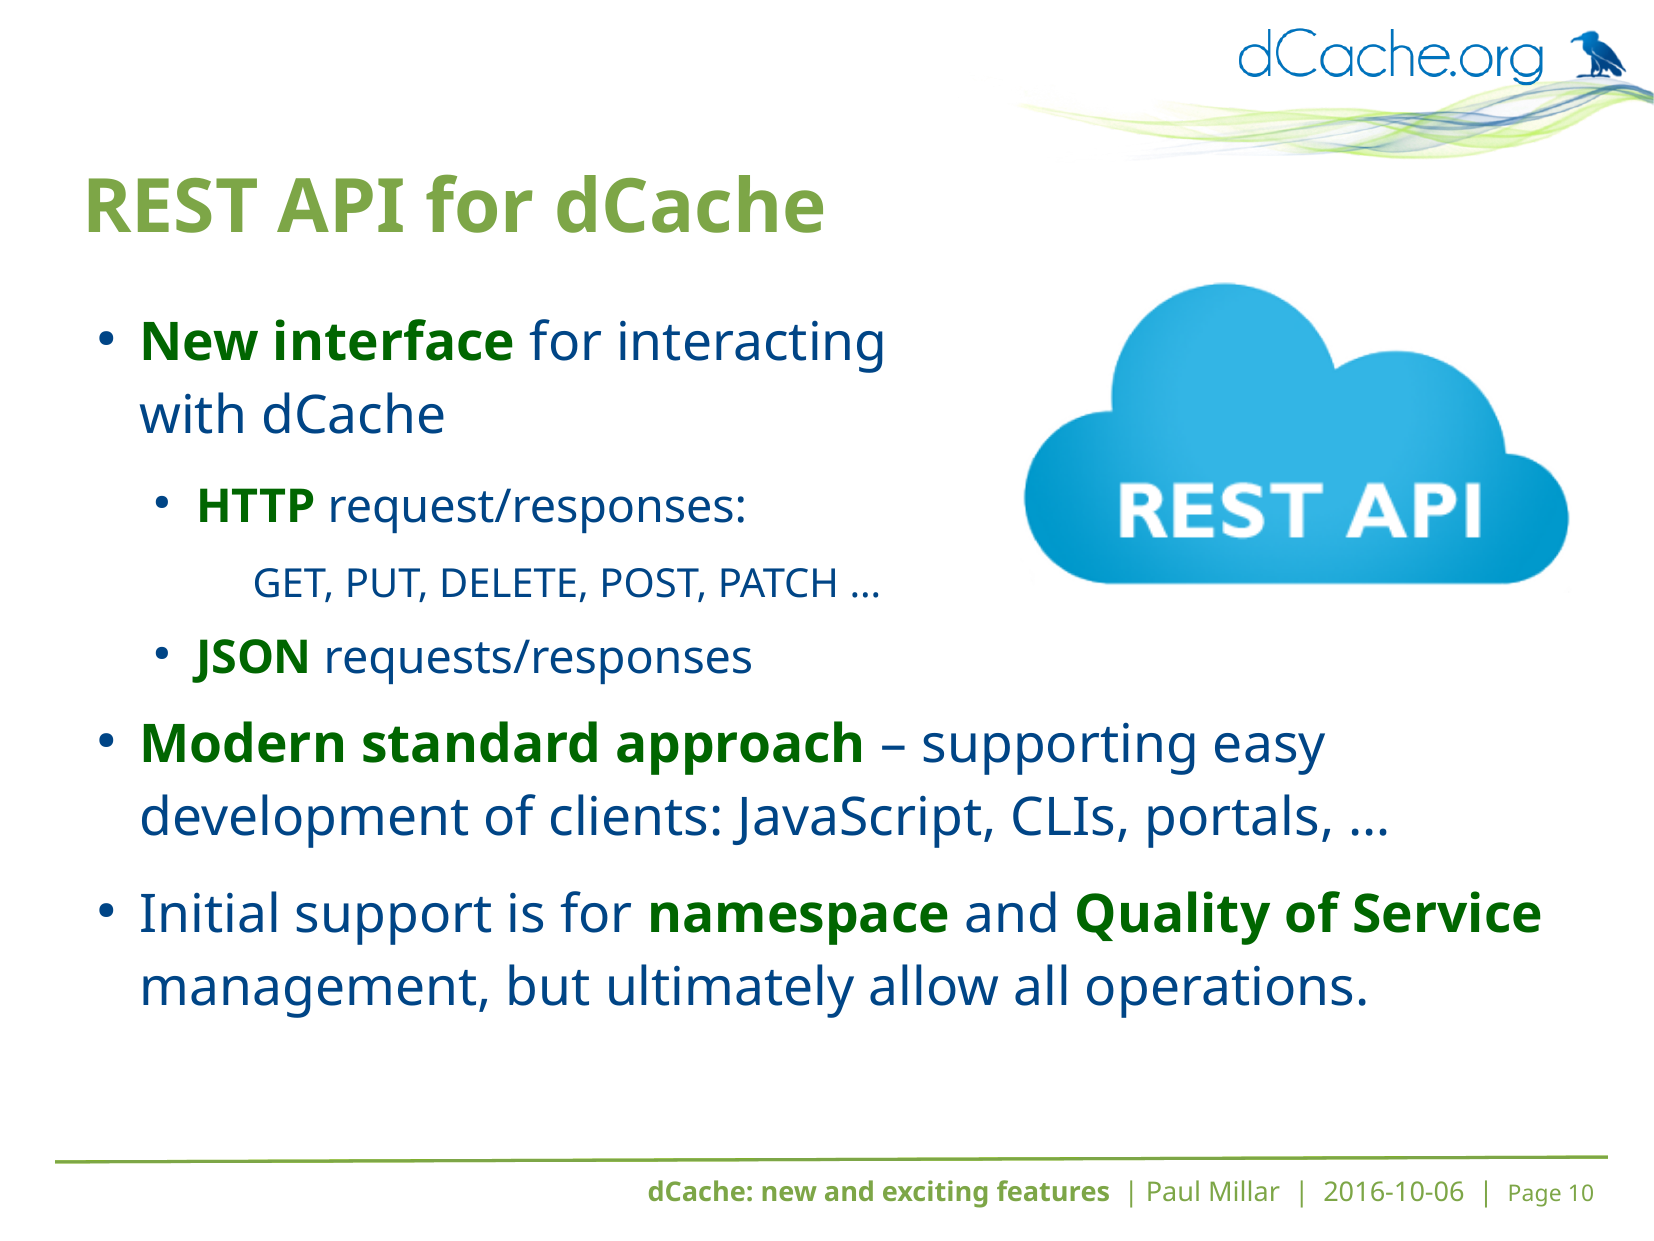

# REST API for dCache
New interface for interacting
with dCache
HTTP request/responses:
GET, PUT, DELETE, POST, PATCH …
JSON requests/responses
Modern standard approach – supporting easy development of clients: JavaScript, CLIs, portals, …
Initial support is for namespace and Quality of Service management, but ultimately allow all operations.
10